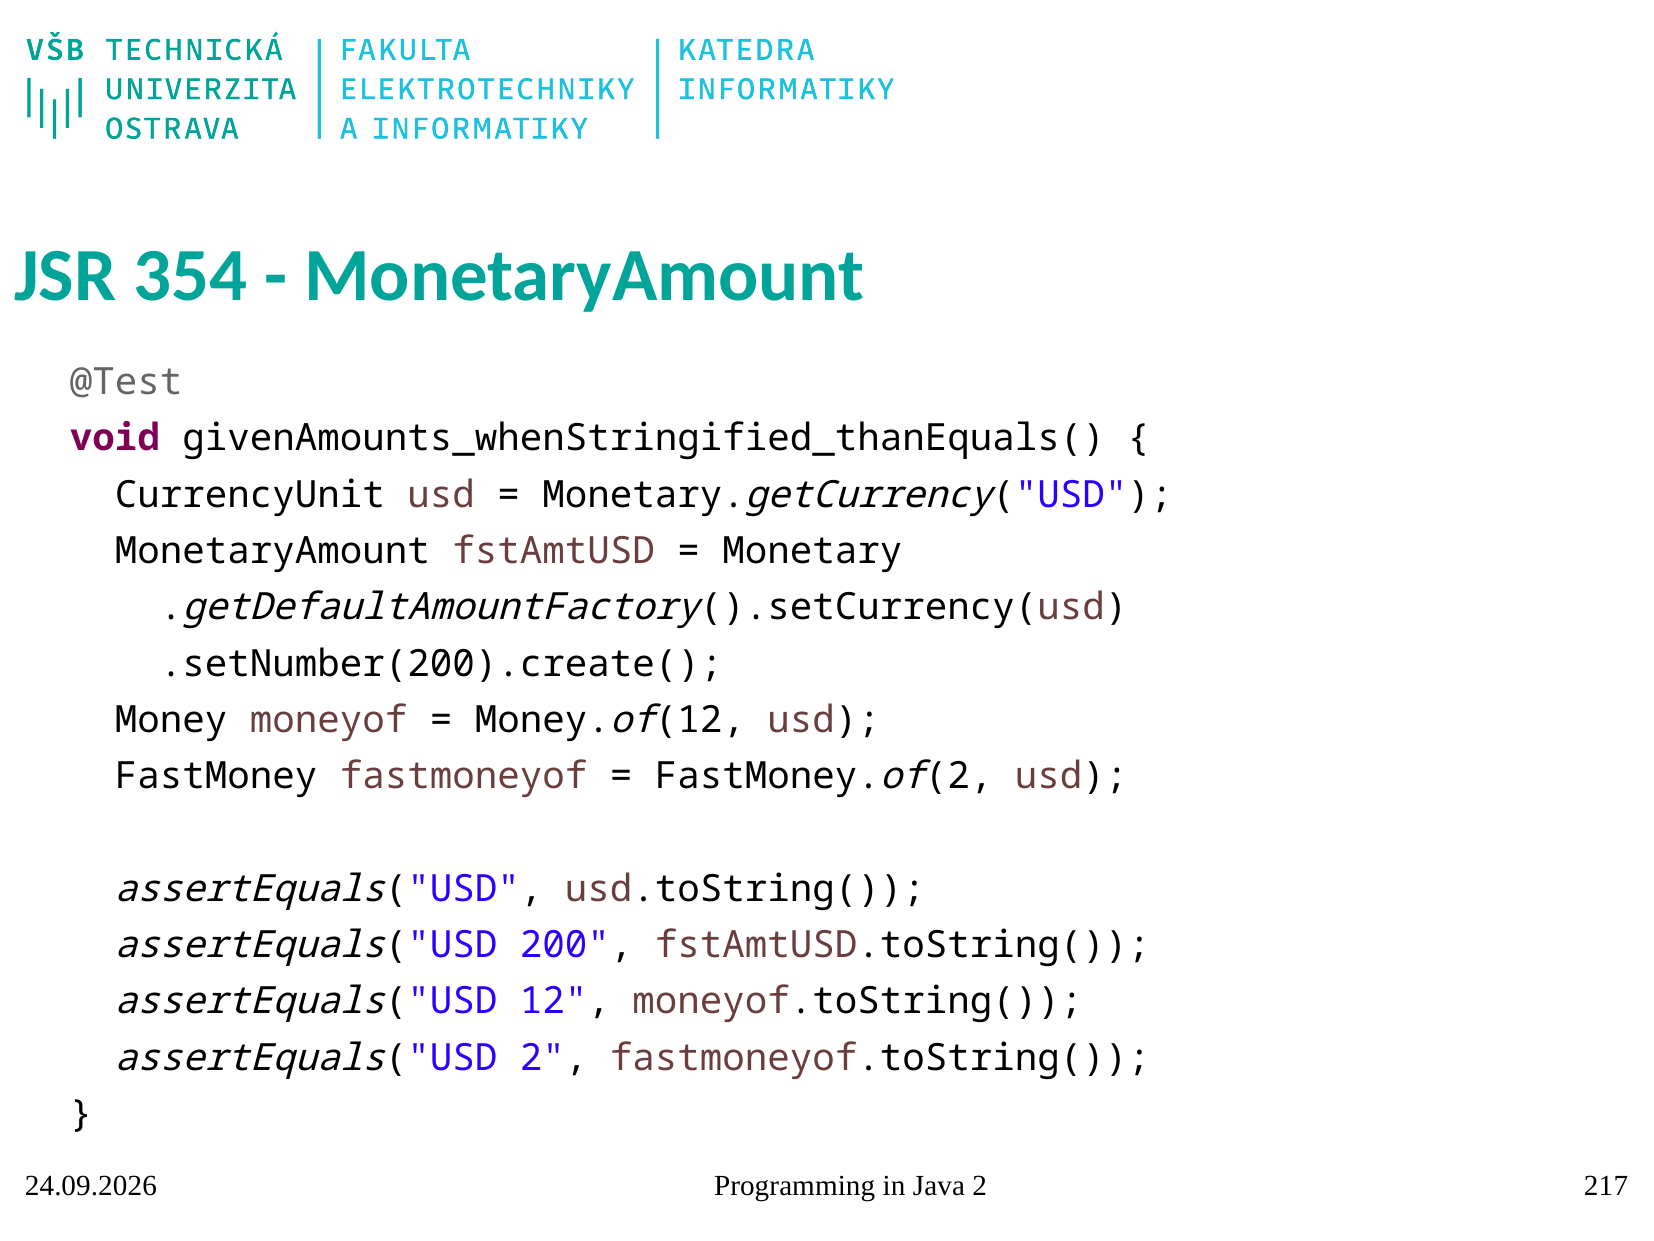

# JSR 354 - MonetaryAmount
 @Test
 void givenAmounts_whenStringified_thanEquals() {
 CurrencyUnit usd = Monetary.getCurrency("USD");
 MonetaryAmount fstAmtUSD = Monetary
 .getDefaultAmountFactory().setCurrency(usd)
 .setNumber(200).create();
 Money moneyof = Money.of(12, usd);
 FastMoney fastmoneyof = FastMoney.of(2, usd);
 assertEquals("USD", usd.toString());
 assertEquals("USD 200", fstAmtUSD.toString());
 assertEquals("USD 12", moneyof.toString());
 assertEquals("USD 2", fastmoneyof.toString());
 }
Programming in Java 2
217